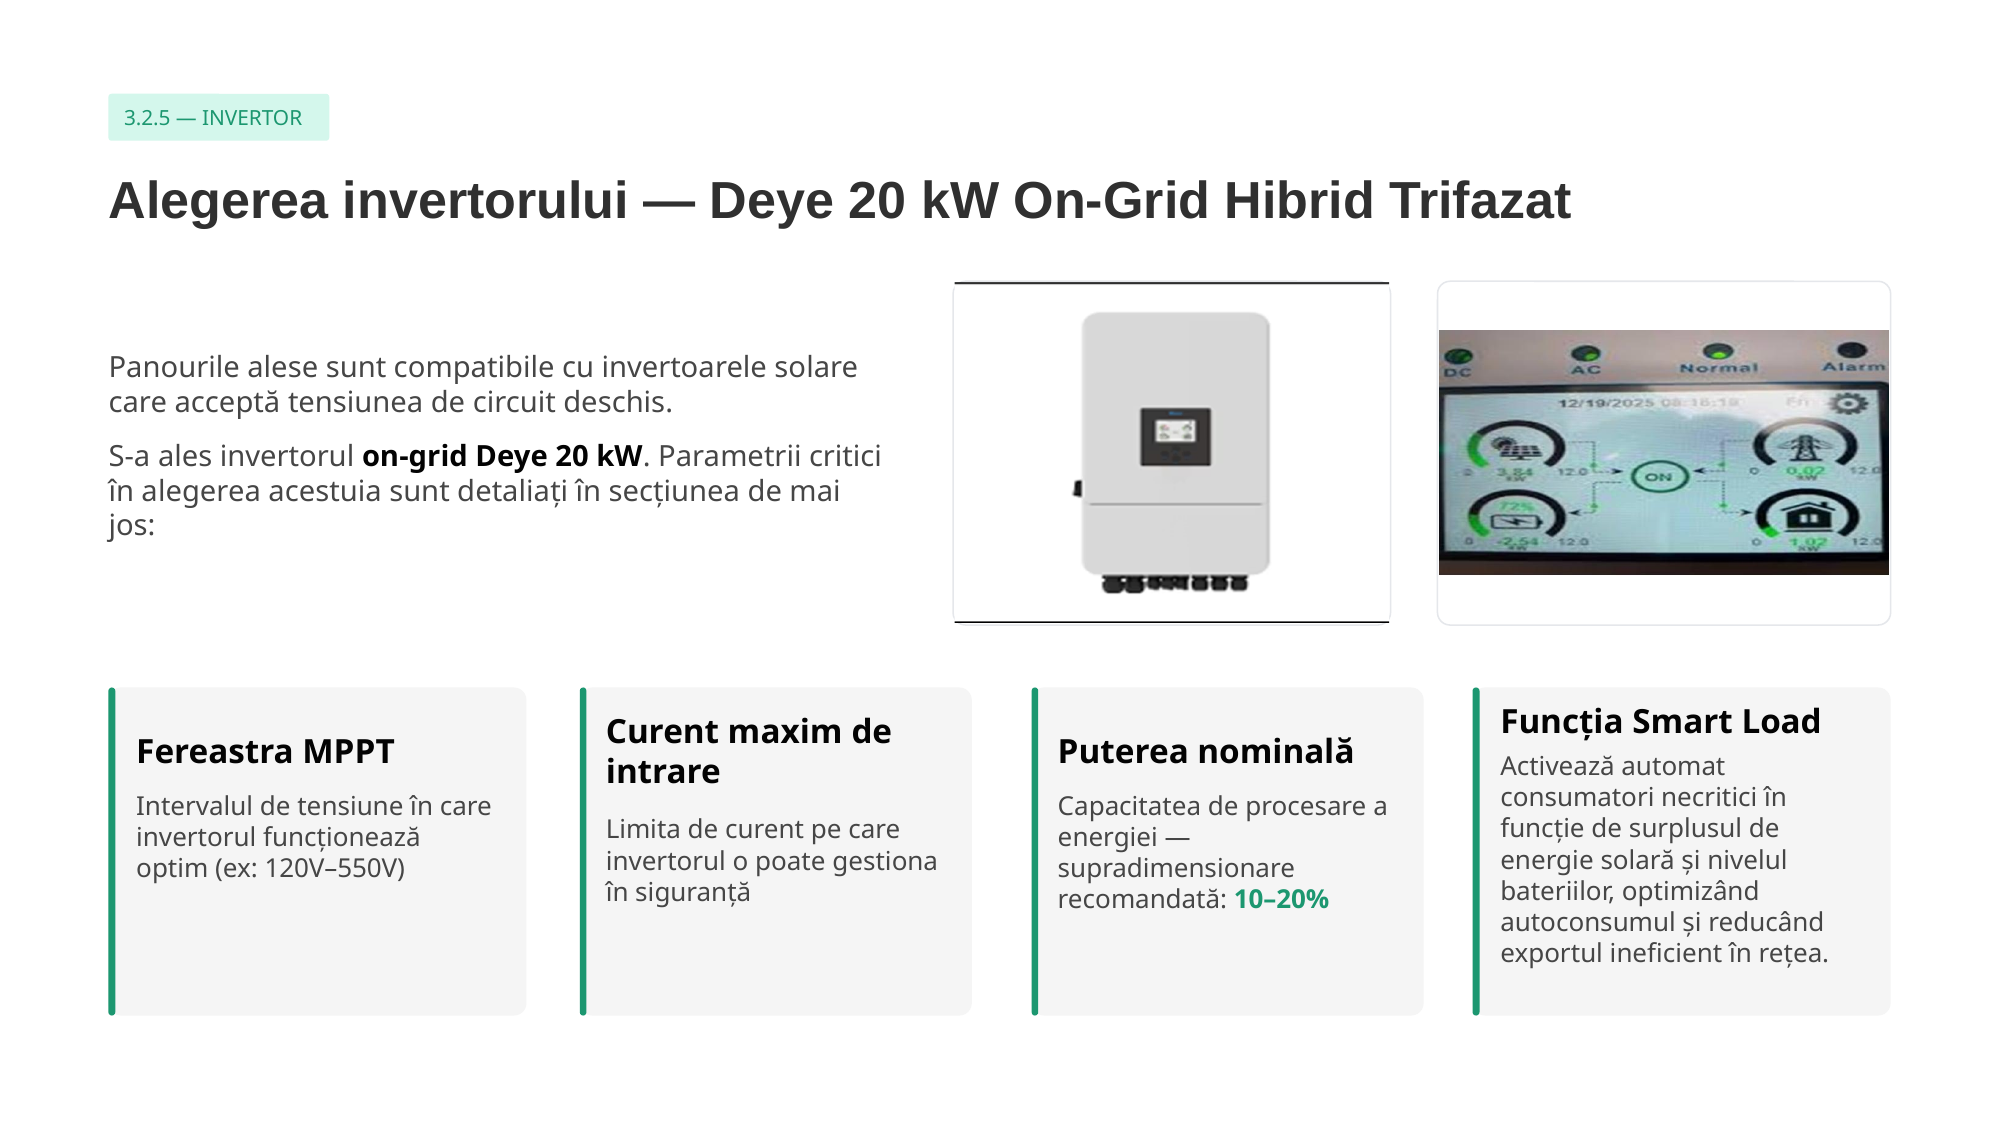

3.2.5 — INVERTOR
Alegerea invertorului — Deye 20 kW On-Grid Hibrid Trifazat
Panourile alese sunt compatibile cu invertoarele solare care acceptă tensiunea de circuit deschis.
S-a ales invertorul on-grid Deye 20 kW. Parametrii critici în alegerea acestuia sunt detaliați în secțiunea de mai jos:
Fereastra MPPT
Intervalul de tensiune în care invertorul funcționează optim (ex: 120V–550V)
Curent maxim de intrare
Limita de curent pe care invertorul o poate gestiona în siguranță
Puterea nominală
Capacitatea de procesare a energiei — supradimensionare recomandată: 10–20%
Funcția Smart Load
Activează automat consumatori necritici în funcție de surplusul de energie solară și nivelul bateriilor, optimizând autoconsumul și reducând exportul ineficient în rețea.